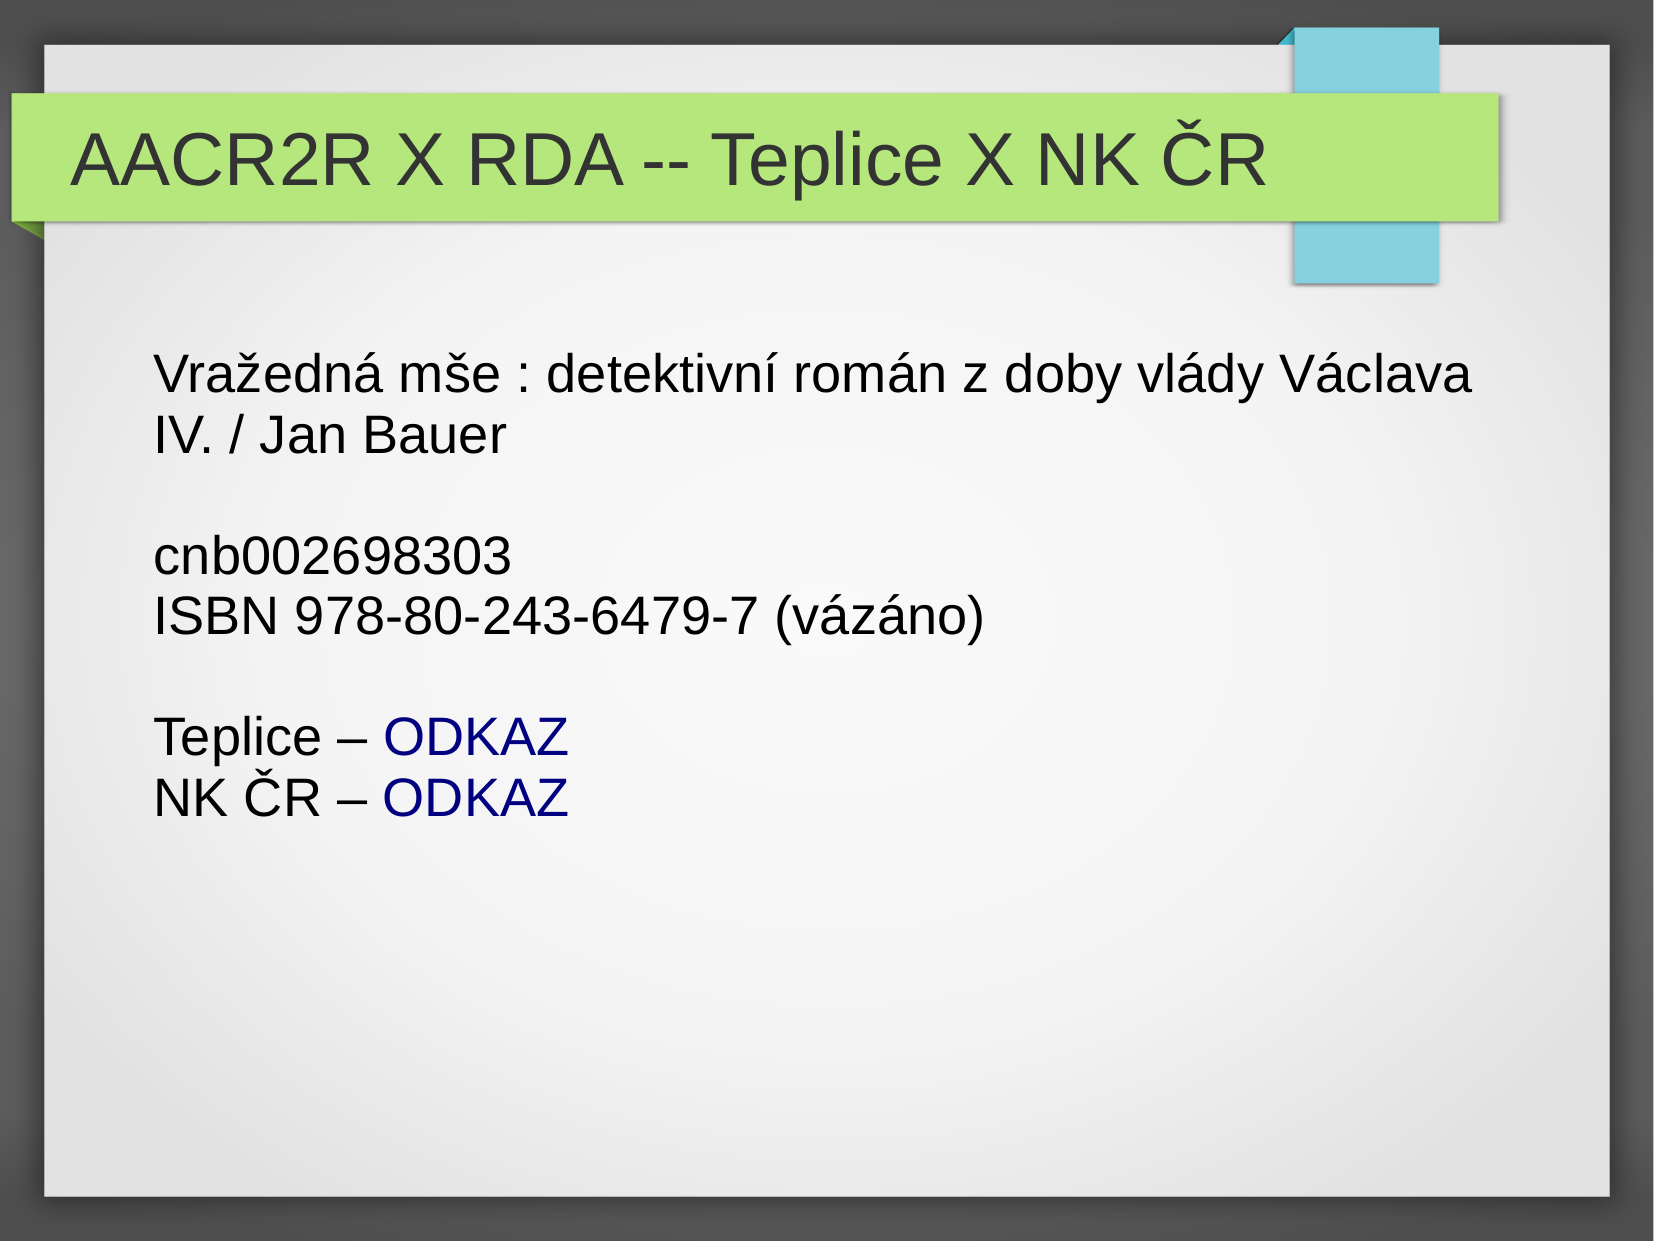

# AACR2R X RDA -- Teplice X NK ČR
Vražedná mše : detektivní román z doby vlády Václava IV. / Jan Bauer
cnb002698303
ISBN 978-80-243-6479-7 (vázáno)
Teplice – ODKAZ
NK ČR – ODKAZ